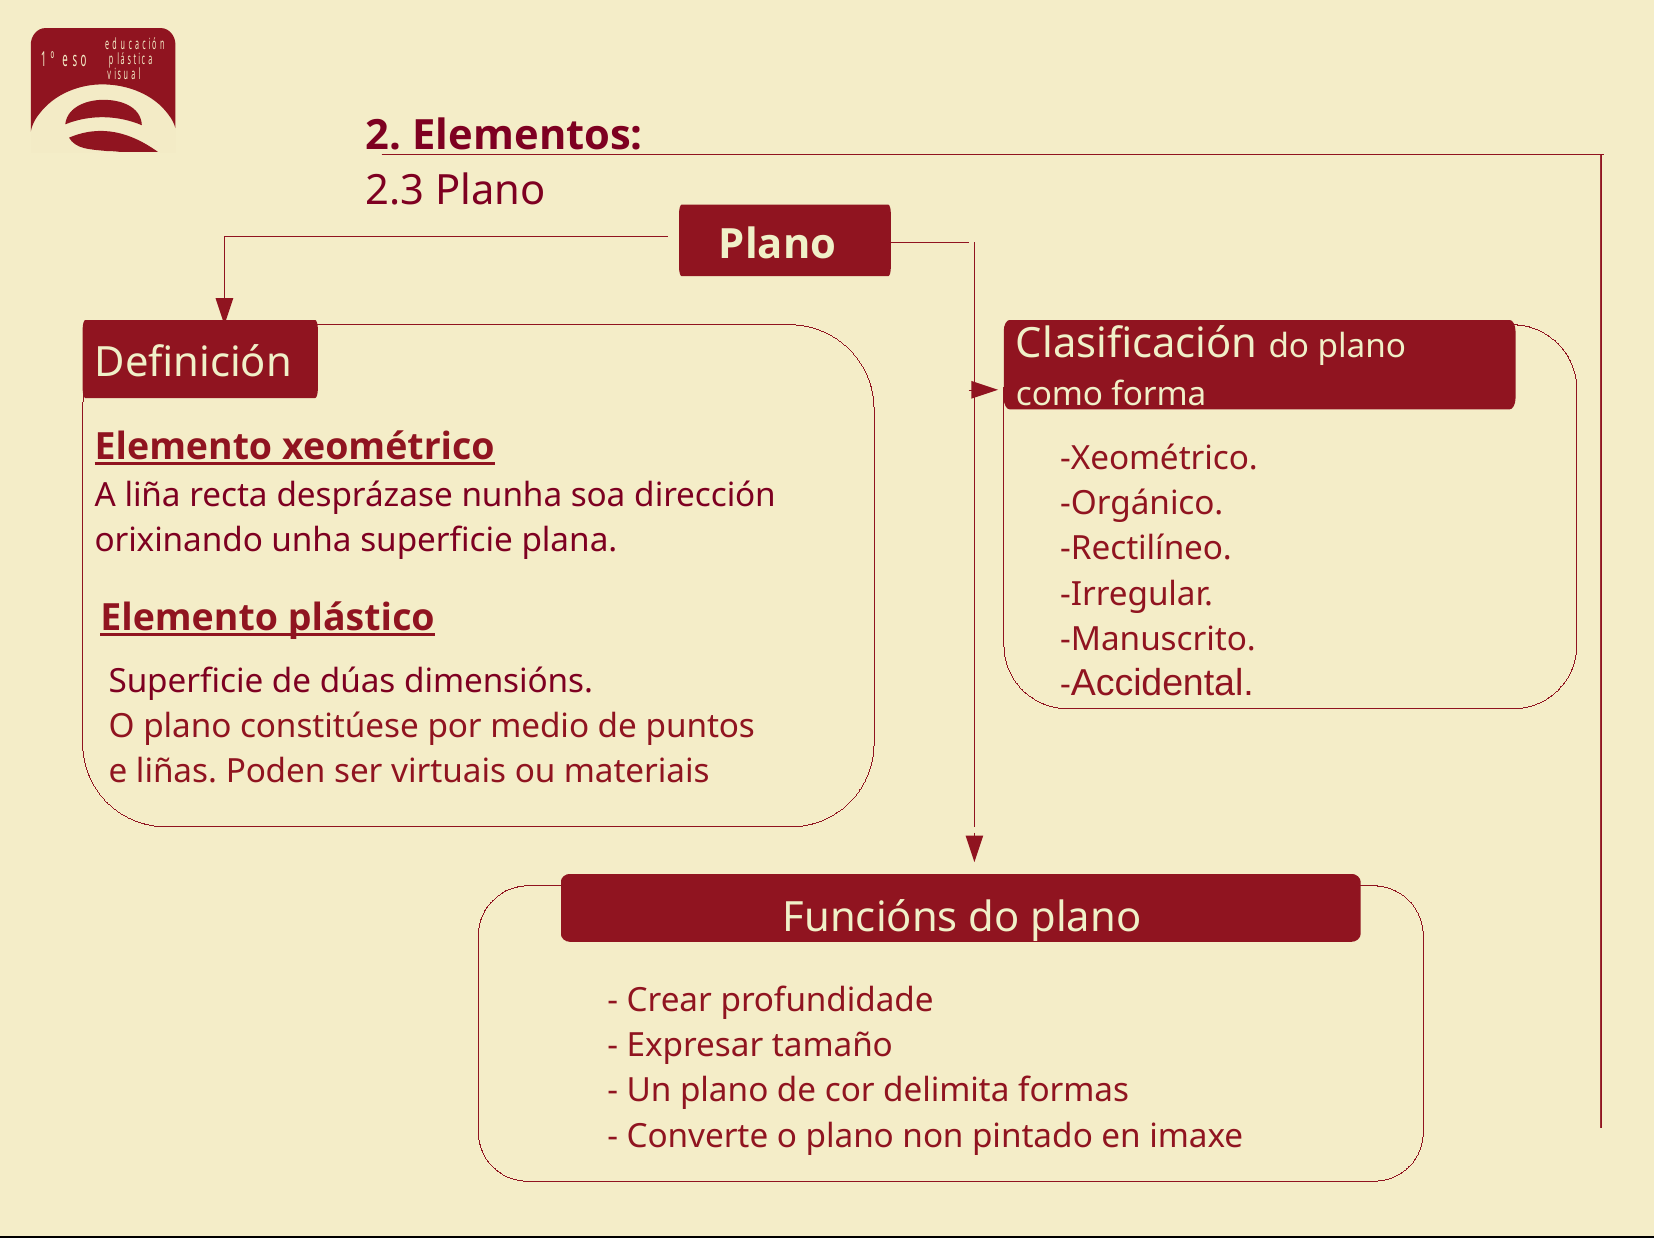

2. Elementos:
	2.3 Plano
Plano
#
Clasificación do plano
como forma
Definición
Elemento xeométrico
-Xeométrico.
-Orgánico.
-Rectilíneo.
-Irregular.
-Manuscrito.
-Accidental.
A liña recta desprázase nunha soa dirección orixinando unha superficie plana.
Elemento plástico
Superficie de dúas dimensións.
O plano constitúese por medio de puntos
e liñas. Poden ser virtuais ou materiais
Funcións do plano
- Crear profundidade
- Expresar tamaño
- Un plano de cor delimita formas
- Converte o plano non pintado en imaxe